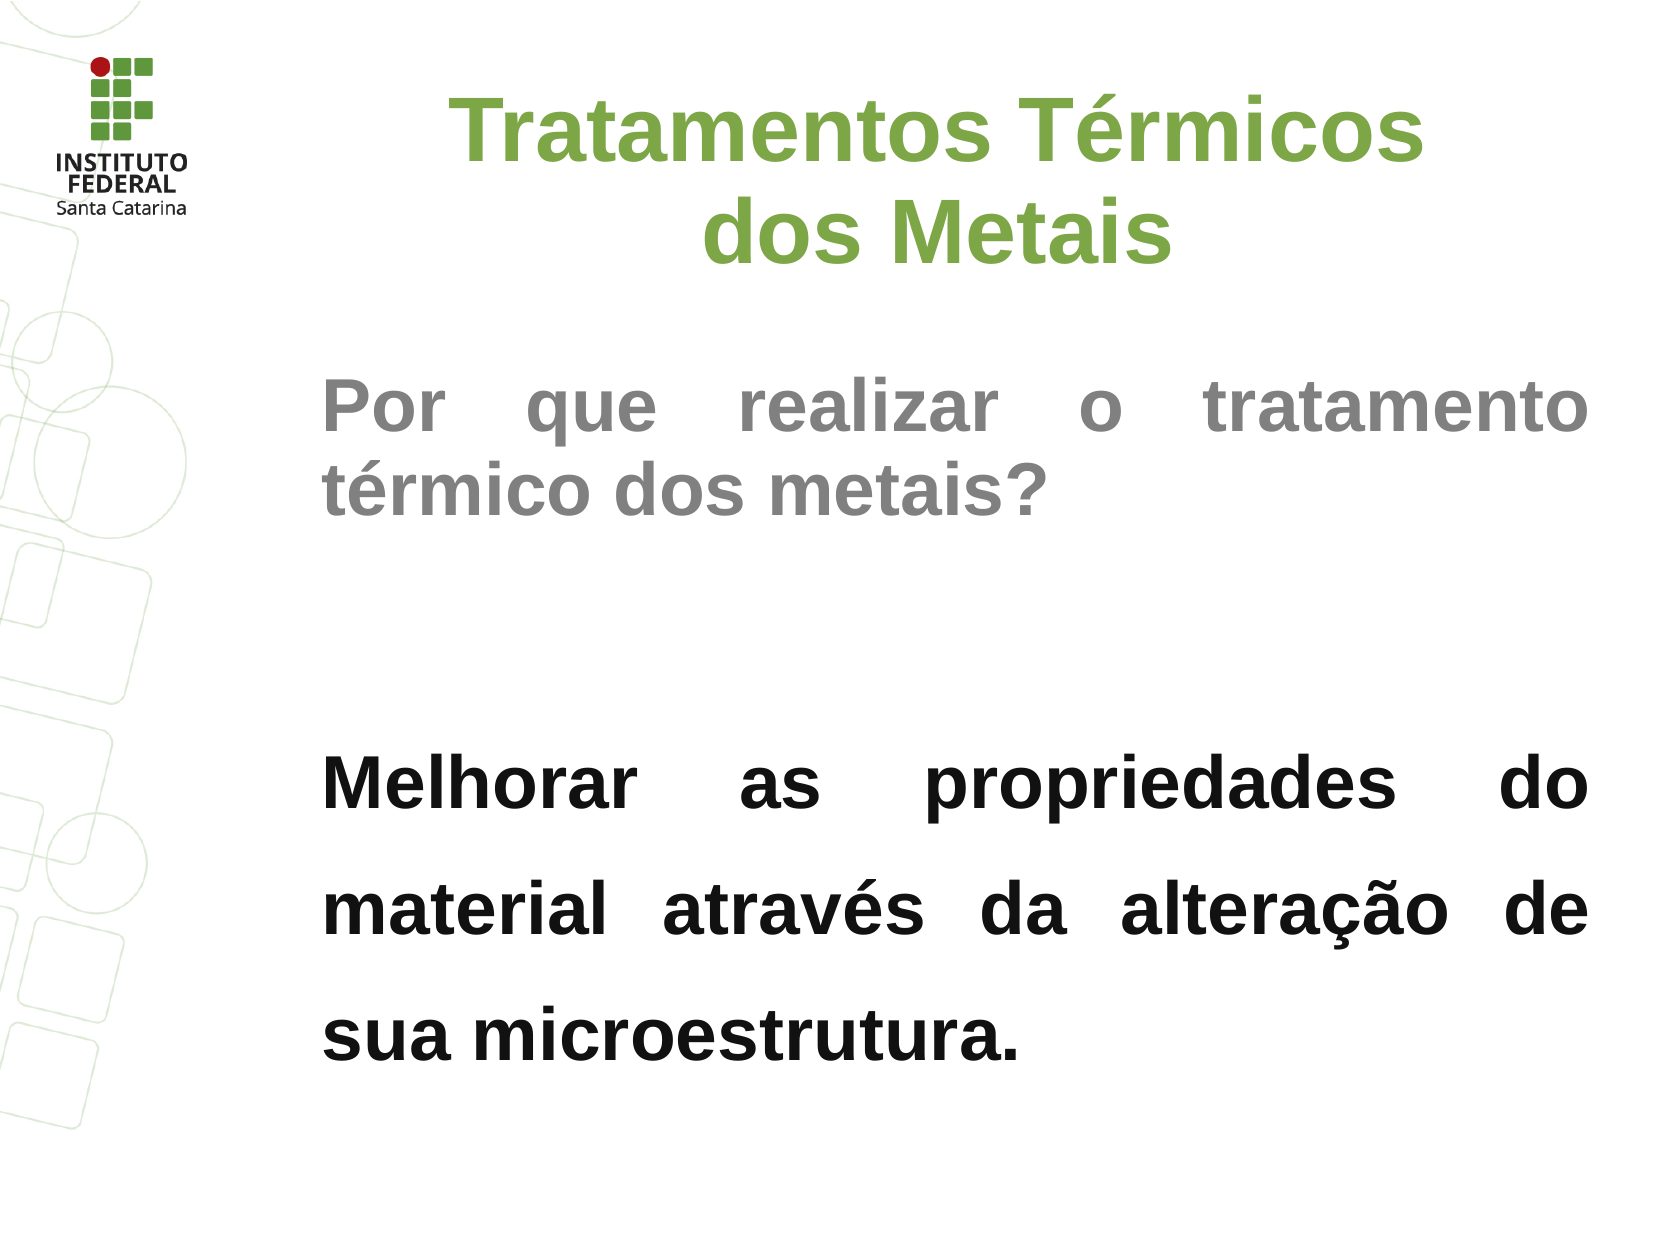

#
Tratamentos Térmicos
dos Metais
Por que realizar o tratamento térmico dos metais?
Melhorar as propriedades do material através da alteração de sua microestrutura.